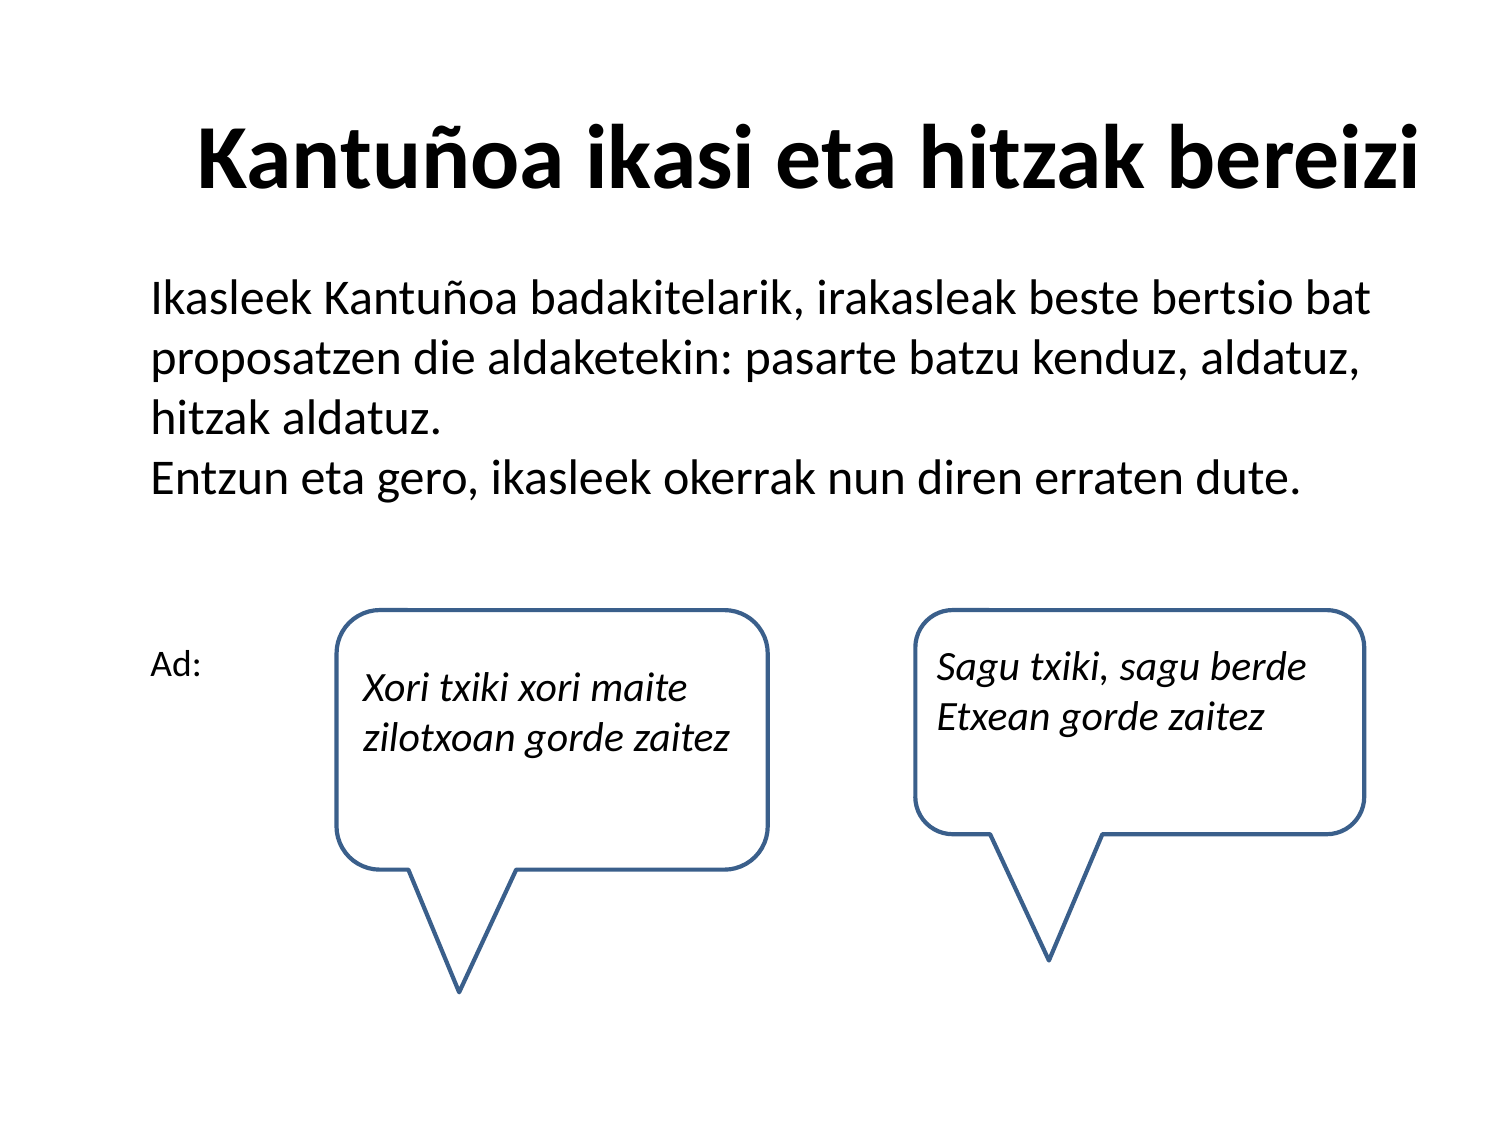

Kantuñoa ikasi eta hitzak bereizi
Ikasleek Kantuñoa badakitelarik, irakasleak beste bertsio bat proposatzen die aldaketekin: pasarte batzu kenduz, aldatuz, hitzak aldatuz.
Entzun eta gero, ikasleek okerrak nun diren erraten dute.
SSaaguSa
Ad:
Sagu txiki, sagu berde
Etxean gorde zaitez
Xori txiki xori maite zilotxoan gorde zaitez